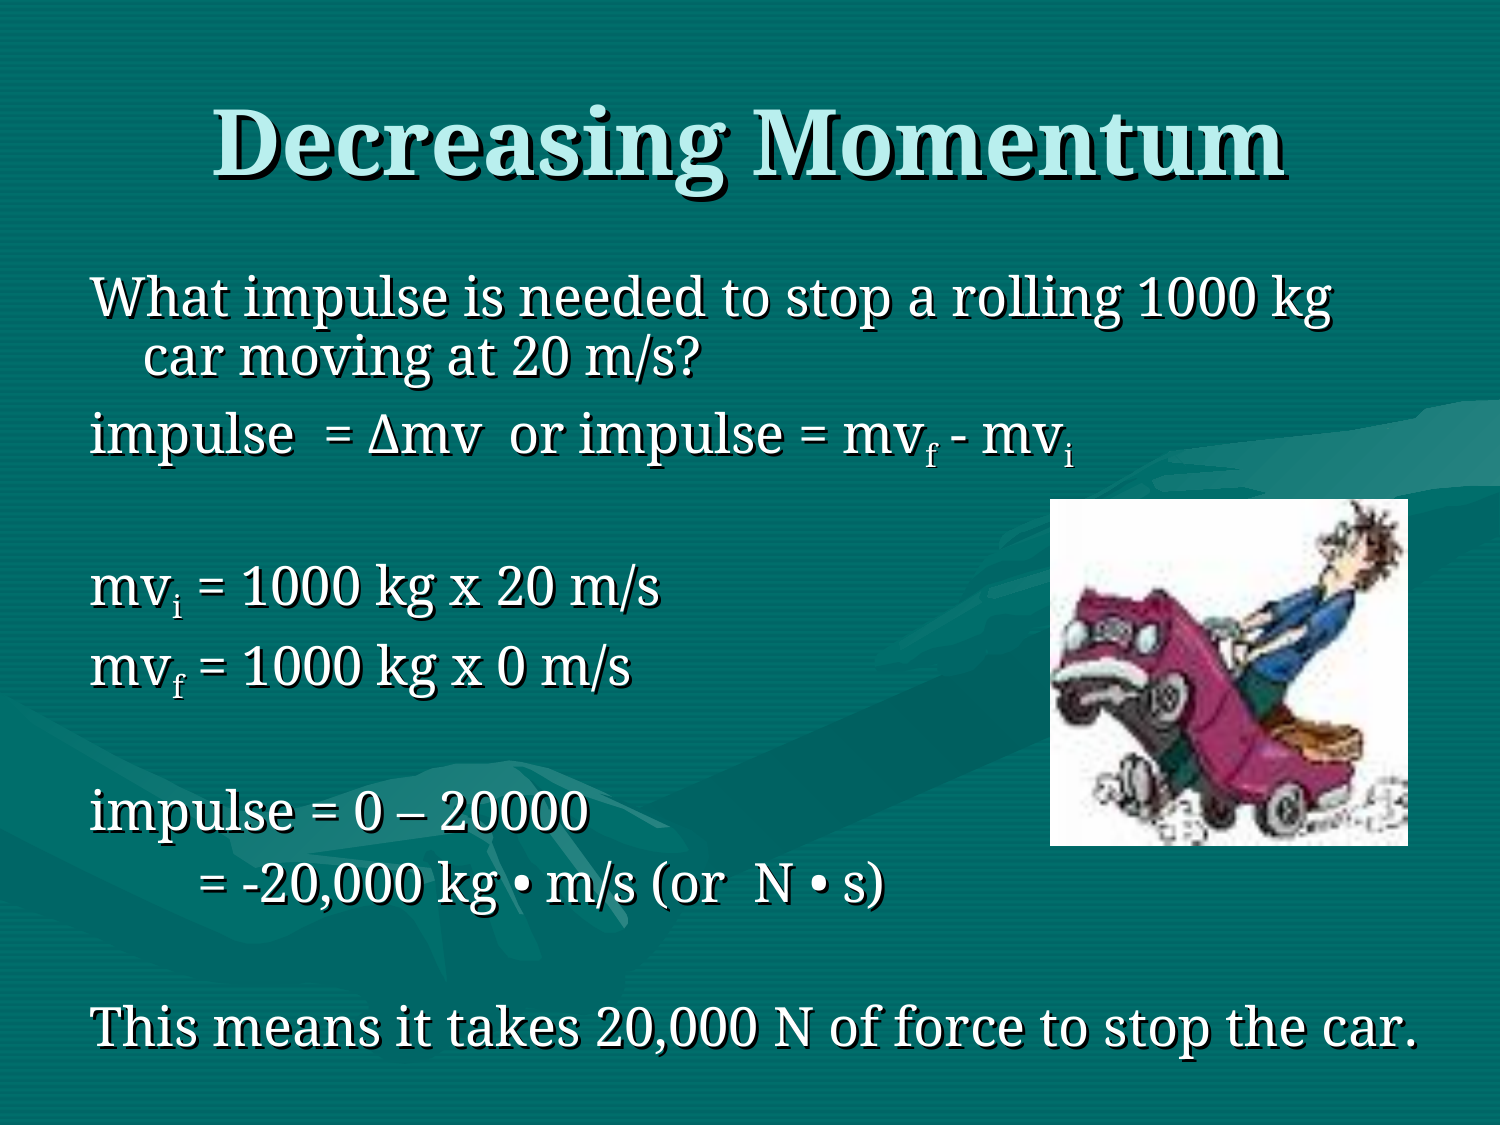

# Decreasing Momentum
What impulse is needed to stop a rolling 1000 kg car moving at 20 m/s?
impulse = Δmv	or impulse = mvf - mvi
mvi = 1000 kg x 20 m/s
mvf = 1000 kg x 0 m/s
impulse = 0 – 20000
		 = -20,000 kg • m/s (or N • s)
This means it takes 20,000 N of force to stop the car.